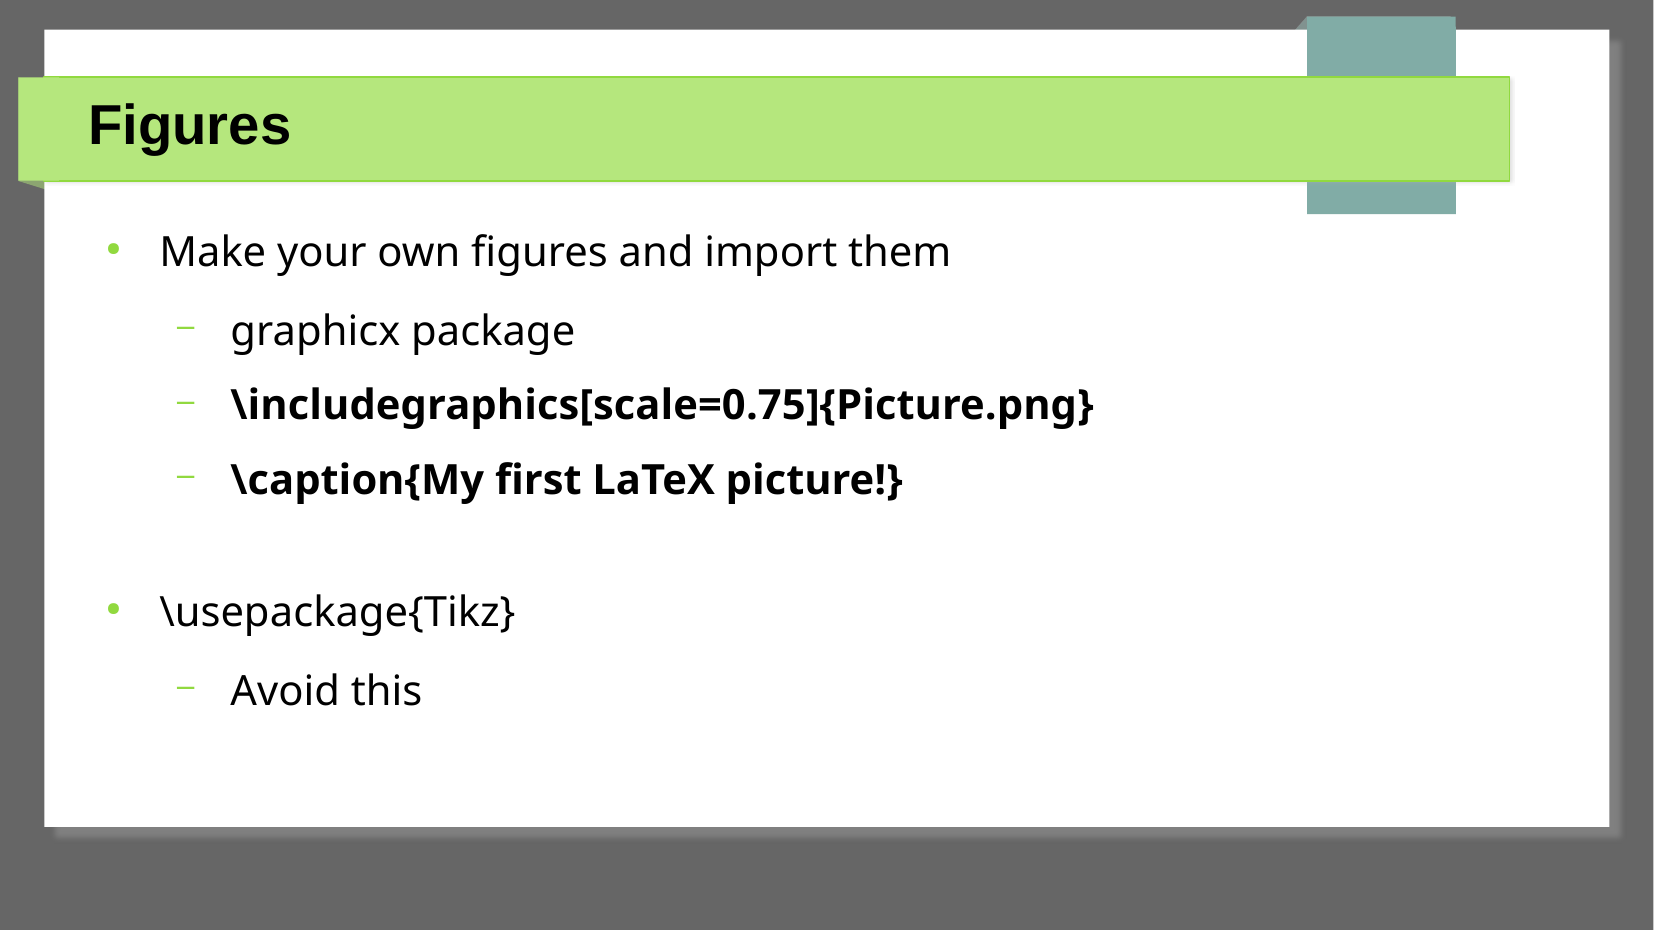

# Figures
Make your own figures and import them
graphicx package
\includegraphics[scale=0.75]{Picture.png}
\caption{My first LaTeX picture!}
\usepackage{Tikz}
Avoid this